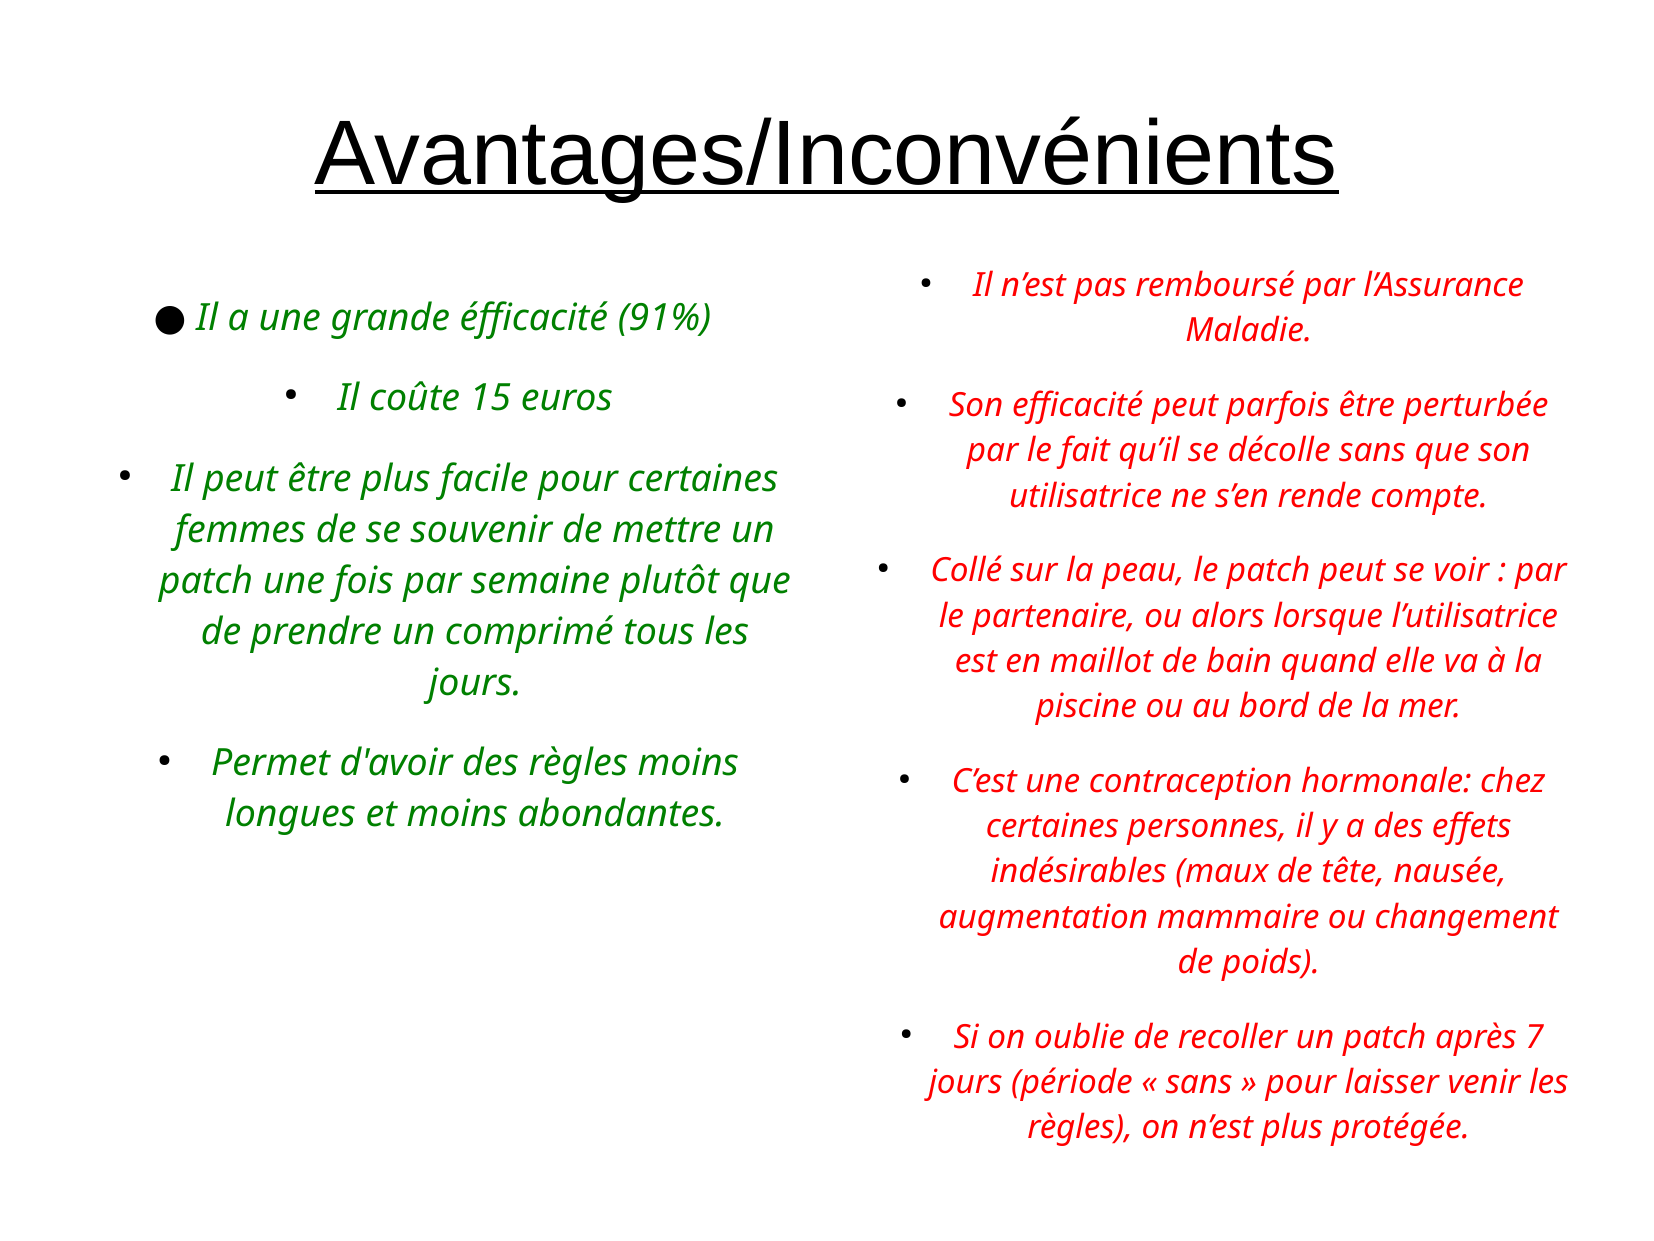

# Avantages/Inconvénients
Il n’est pas remboursé par l’Assurance Maladie.
Son efficacité peut parfois être perturbée par le fait qu’il se décolle sans que son utilisatrice ne s’en rende compte.
Collé sur la peau, le patch peut se voir : par le partenaire, ou alors lorsque l’utilisatrice est en maillot de bain quand elle va à la piscine ou au bord de la mer.
C’est une contraception hormonale: chez certaines personnes, il y a des effets indésirables (maux de tête, nausée, augmentation mammaire ou changement de poids).
Si on oublie de recoller un patch après 7 jours (période « sans » pour laisser venir les règles), on n’est plus protégée.
● Il a une grande éfficacité (91%)
Il coûte 15 euros
Il peut être plus facile pour certaines femmes de se souvenir de mettre un patch une fois par semaine plutôt que de prendre un comprimé tous les jours.
Permet d'avoir des règles moins longues et moins abondantes.